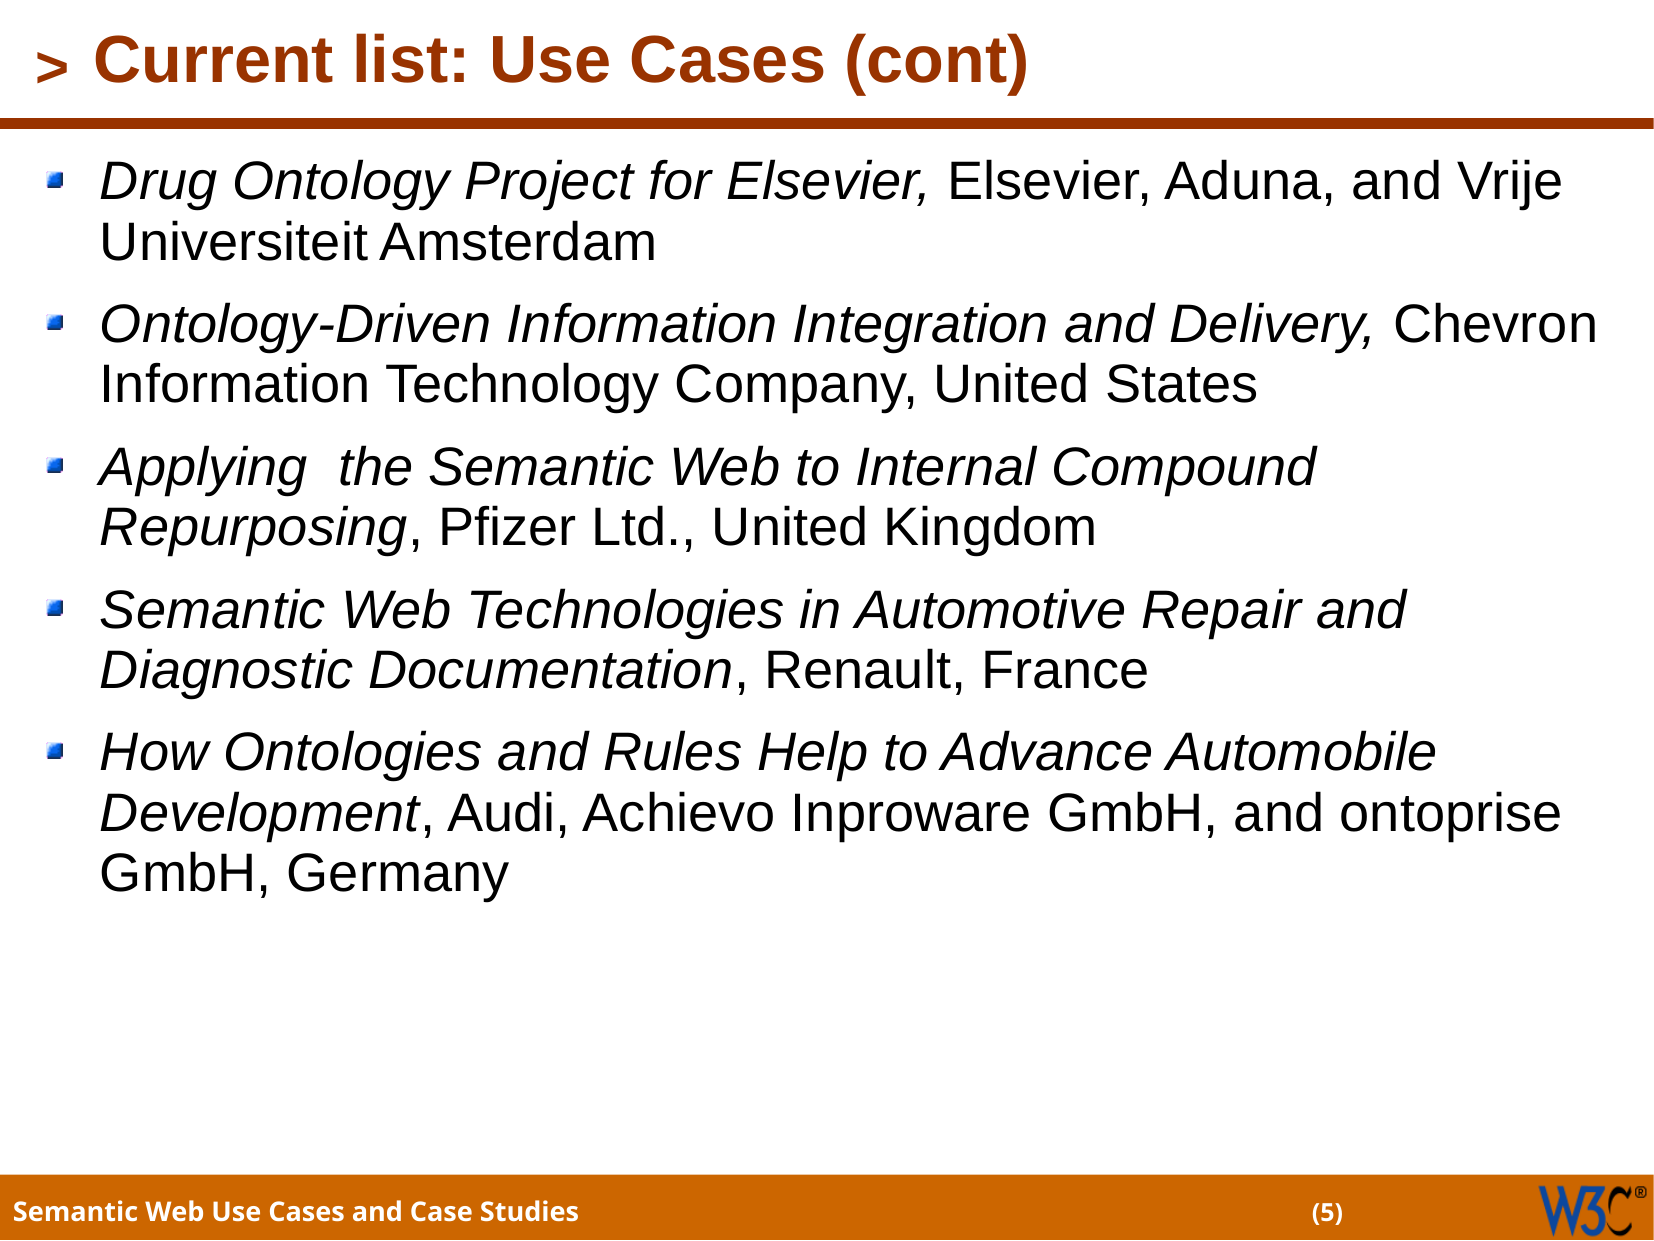

# Current list: Use Cases (cont)
Drug Ontology Project for Elsevier, Elsevier, Aduna, and Vrije Universiteit Amsterdam
Ontology-Driven Information Integration and Delivery, Chevron Information Technology Company, United States
Applying the Semantic Web to Internal Compound Repurposing, Pfizer Ltd., United Kingdom
Semantic Web Technologies in Automotive Repair and Diagnostic Documentation, Renault, France
How Ontologies and Rules Help to Advance Automobile Development, Audi, Achievo Inproware GmbH, and ontoprise GmbH, Germany